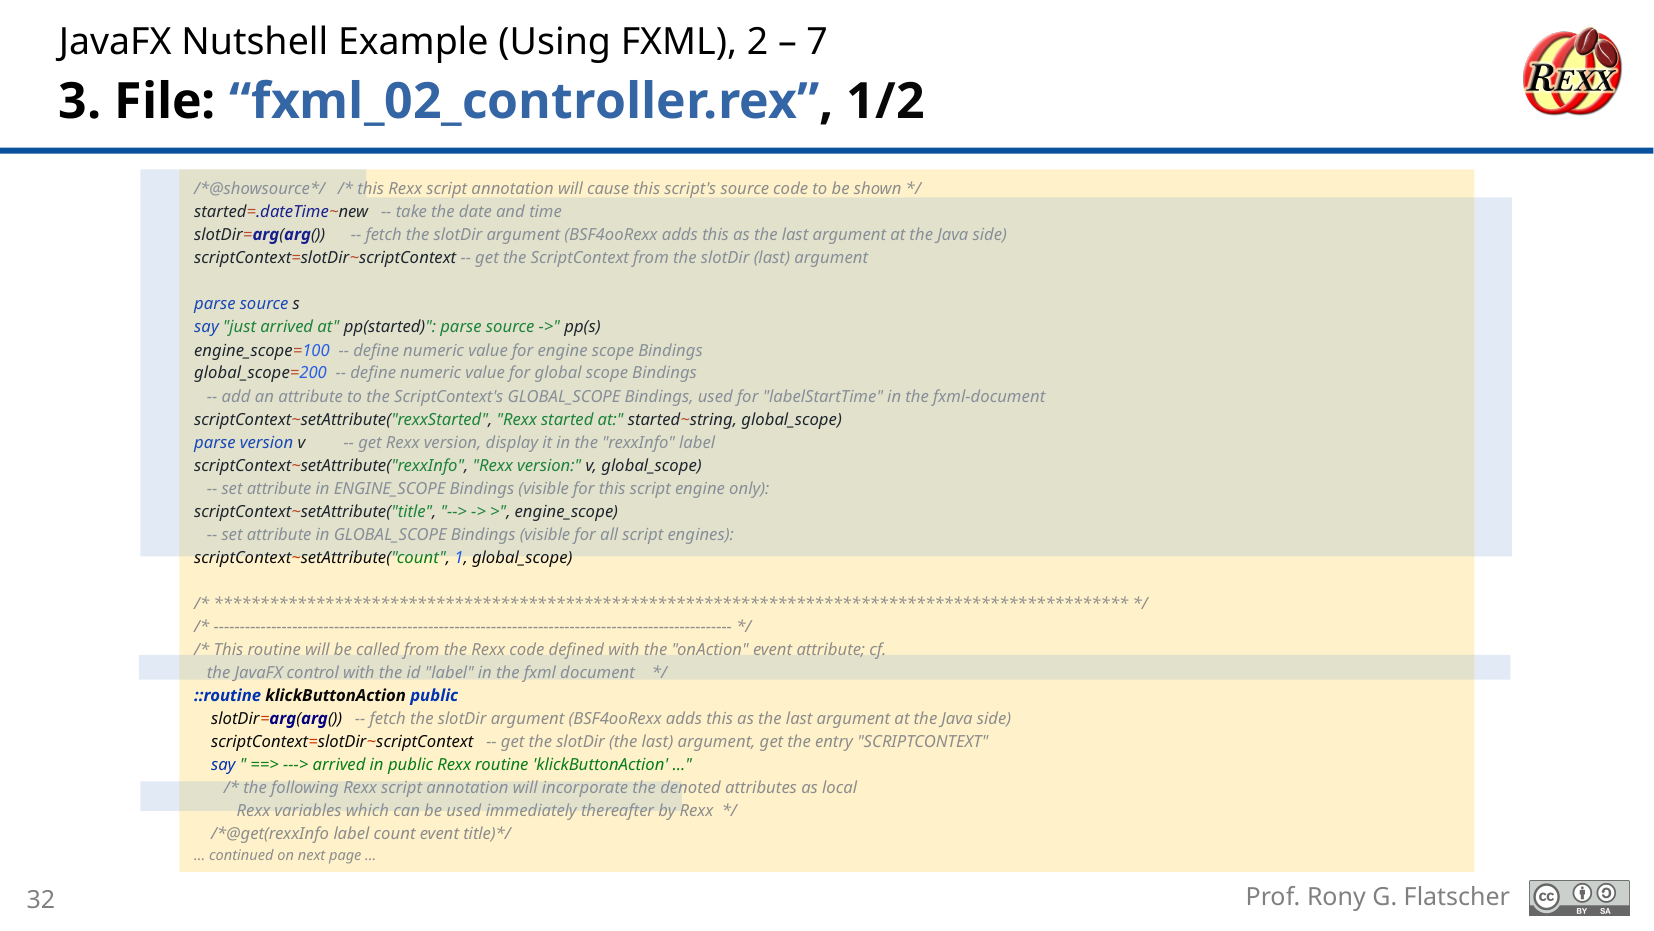

# JavaFX Nutshell Example (Using FXML), 2 – 7 3. File: “fxml_02_controller.rex”, 1/2
/*@showsource*/ /* this Rexx script annotation will cause this script's source code to be shown */
started=.dateTime~new -- take the date and time
slotDir=arg(arg()) -- fetch the slotDir argument (BSF4ooRexx adds this as the last argument at the Java side)
scriptContext=slotDir~scriptContext -- get the ScriptContext from the slotDir (last) argument
parse source s
say "just arrived at" pp(started)": parse source ->" pp(s)
engine_scope=100 -- define numeric value for engine scope Bindings
global_scope=200 -- define numeric value for global scope Bindings
 -- add an attribute to the ScriptContext's GLOBAL_SCOPE Bindings, used for "labelStartTime" in the fxml-document
scriptContext~setAttribute("rexxStarted", "Rexx started at:" started~string, global_scope)
parse version v -- get Rexx version, display it in the "rexxInfo" label
scriptContext~setAttribute("rexxInfo", "Rexx version:" v, global_scope)
 -- set attribute in ENGINE_SCOPE Bindings (visible for this script engine only):
scriptContext~setAttribute("title", "--> -> >", engine_scope)
 -- set attribute in GLOBAL_SCOPE Bindings (visible for all script engines):
scriptContext~setAttribute("count", 1, global_scope)
/* *************************************************************************************************** */
/* --------------------------------------------------------------------------------------------------- */
/* This routine will be called from the Rexx code defined with the "onAction" event attribute; cf.
 the JavaFX control with the id "label" in the fxml document */
::routine klickButtonAction public
 slotDir=arg(arg()) -- fetch the slotDir argument (BSF4ooRexx adds this as the last argument at the Java side)
 scriptContext=slotDir~scriptContext -- get the slotDir (the last) argument, get the entry "SCRIPTCONTEXT"
 say " ==> ---> arrived in public Rexx routine 'klickButtonAction' ..."
 /* the following Rexx script annotation will incorporate the denoted attributes as local
 Rexx variables which can be used immediately thereafter by Rexx */
 /*@get(rexxInfo label count event title)*/
... continued on next page ...